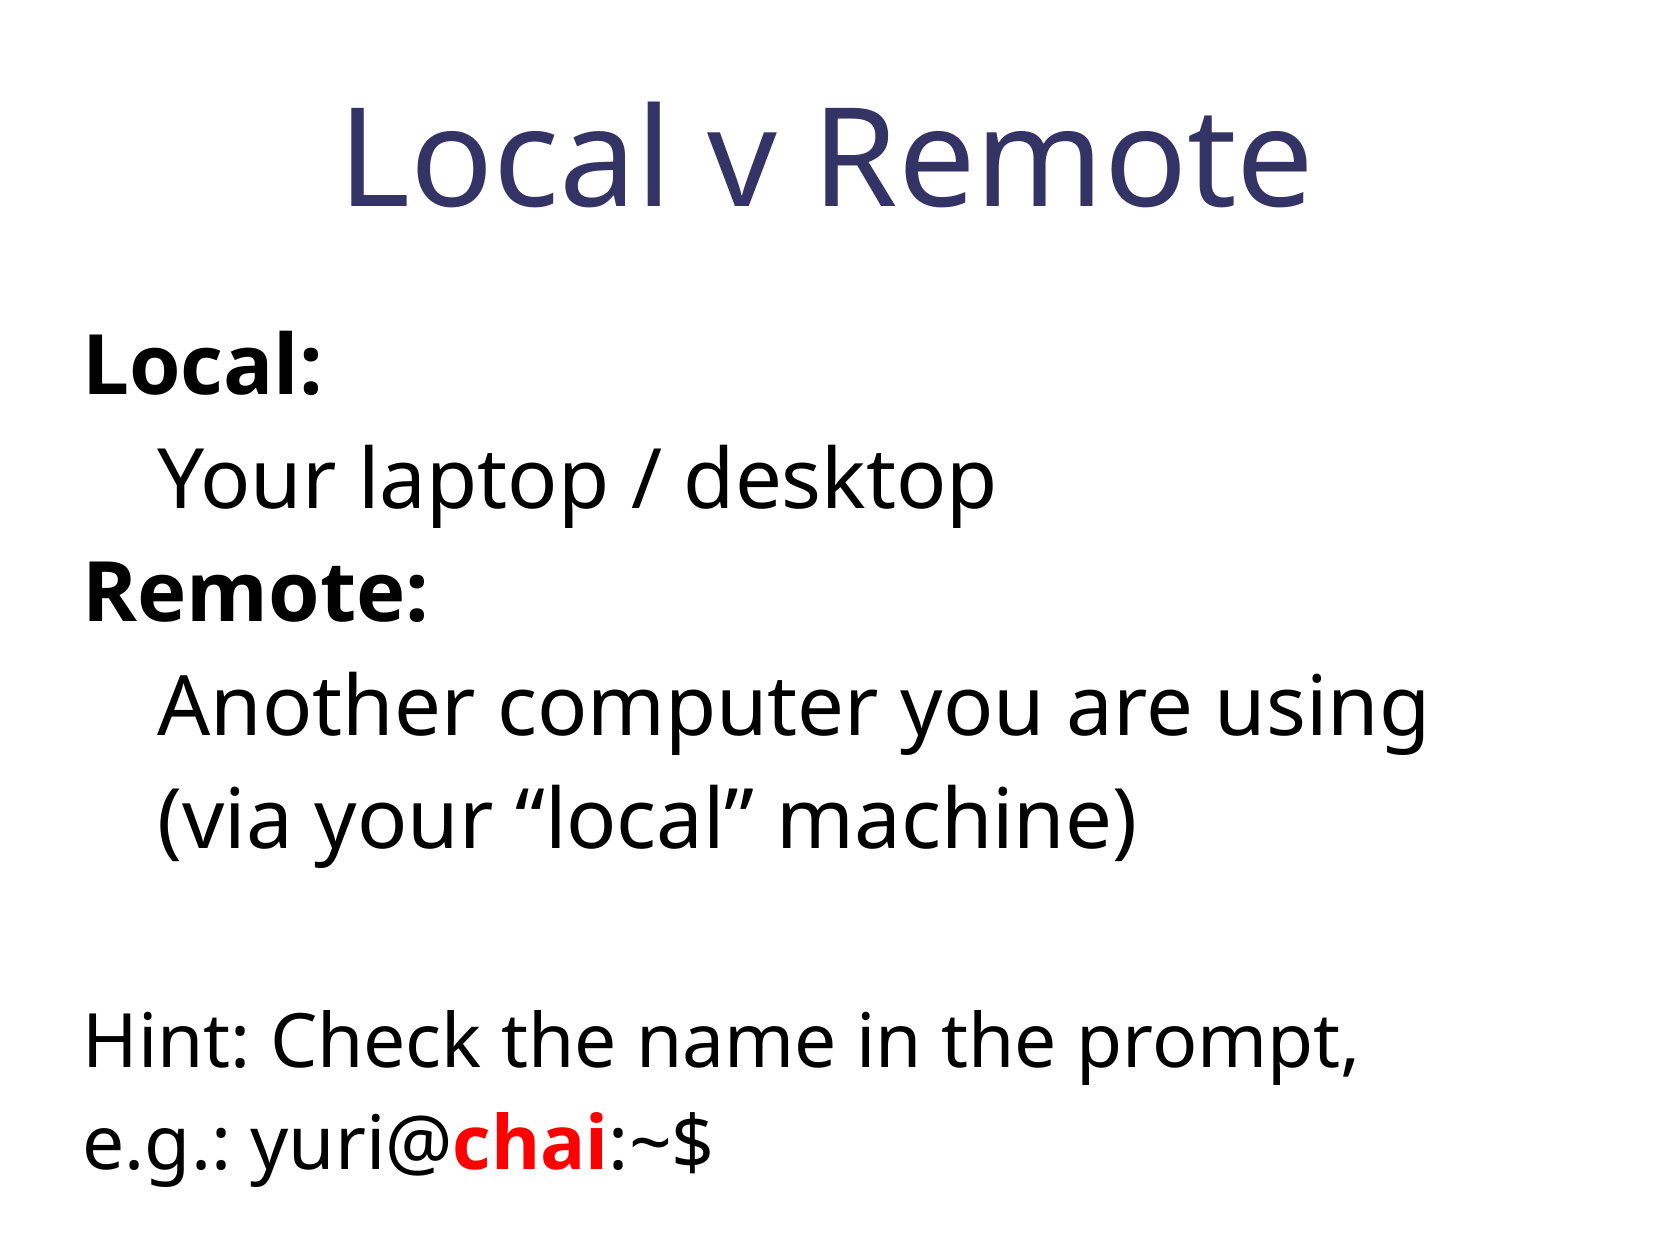

# Local v Remote
Local:
	Your laptop / desktop
Remote:
	Another computer you are using
	(via your “local” machine)
Hint: Check the name in the prompt,
e.g.: yuri@chai:~$